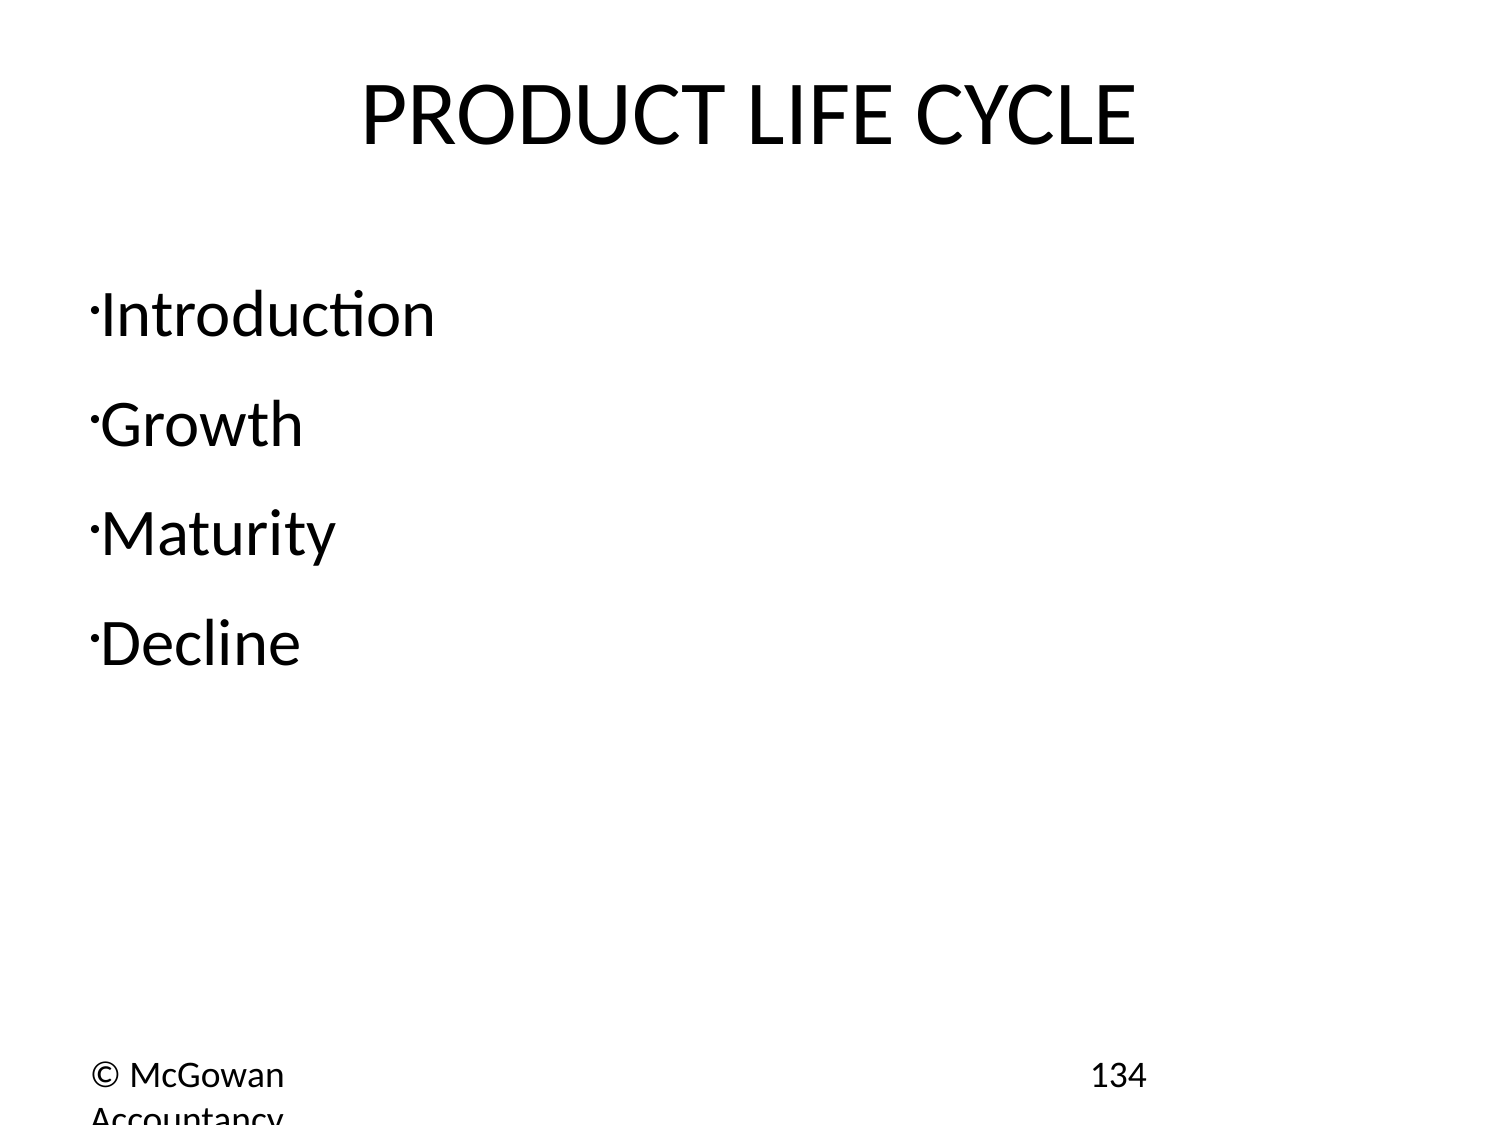

# PRODUCT LIFE CYCLE
Introduction
Growth
Maturity
Decline
© McGowan Accountancy Services
134